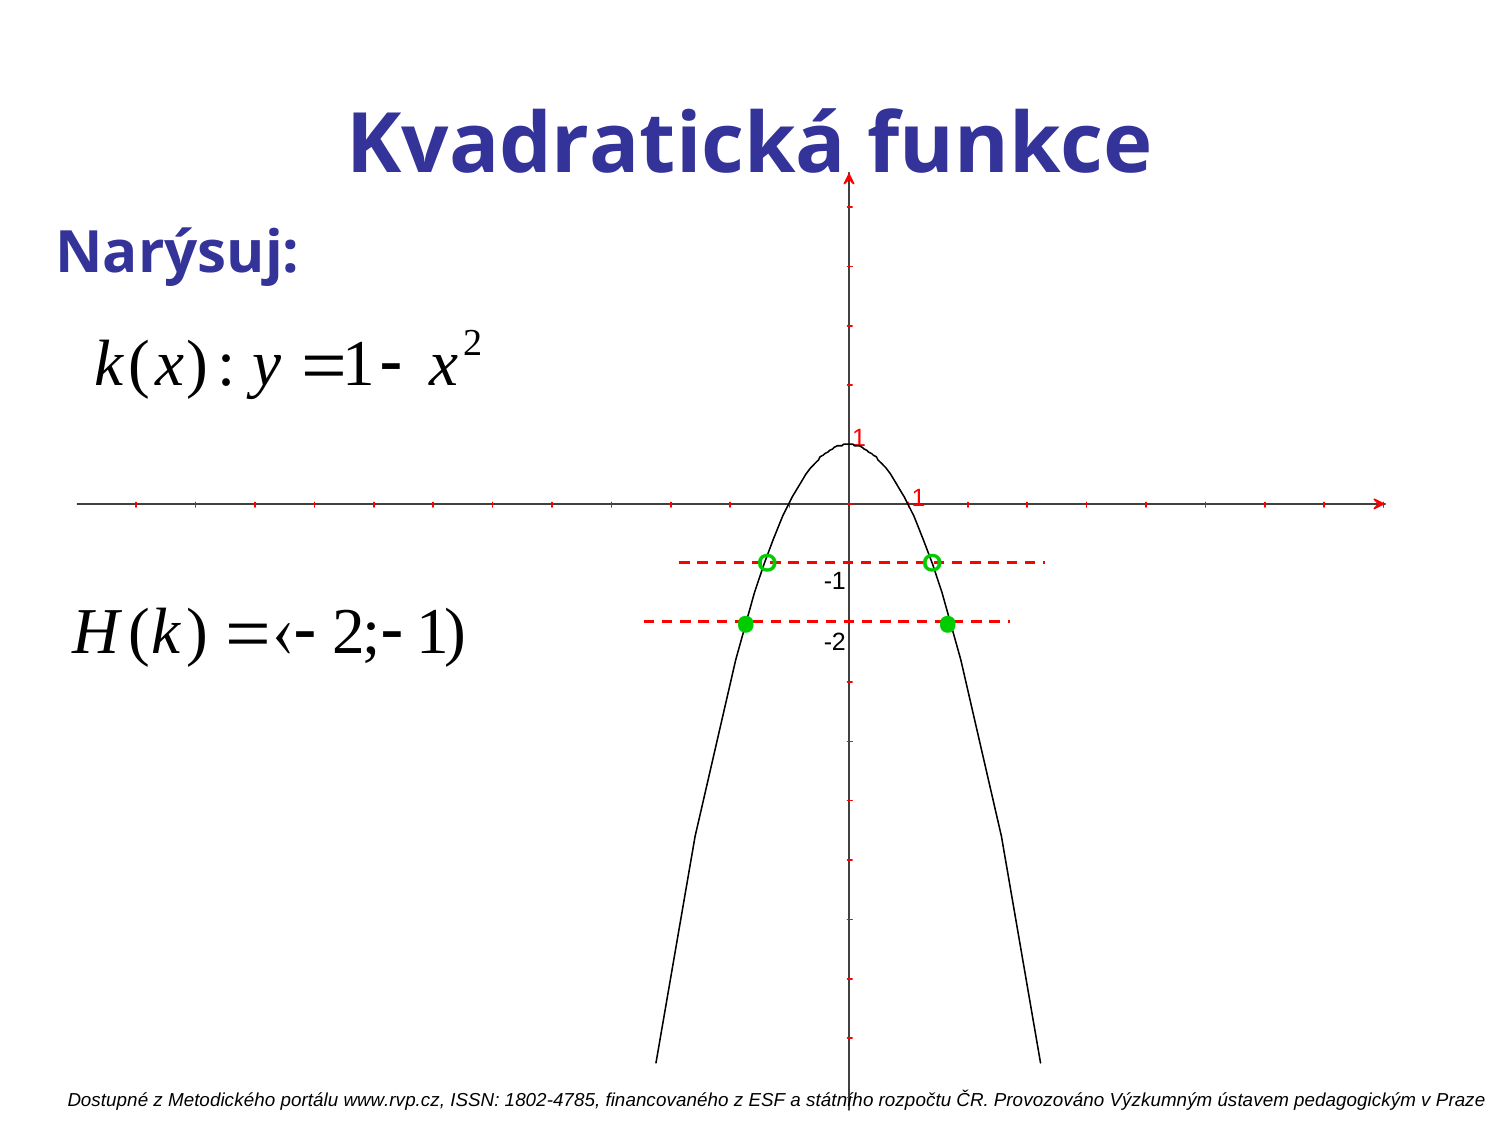

Kvadratická funkce
Narýsuj:
.
.
°
°
-1
-2
Dostupné z Metodického portálu www.rvp.cz, ISSN: 1802-4785, financovaného z ESF a státního rozpočtu ČR. Provozováno Výzkumným ústavem pedagogickým v Praze